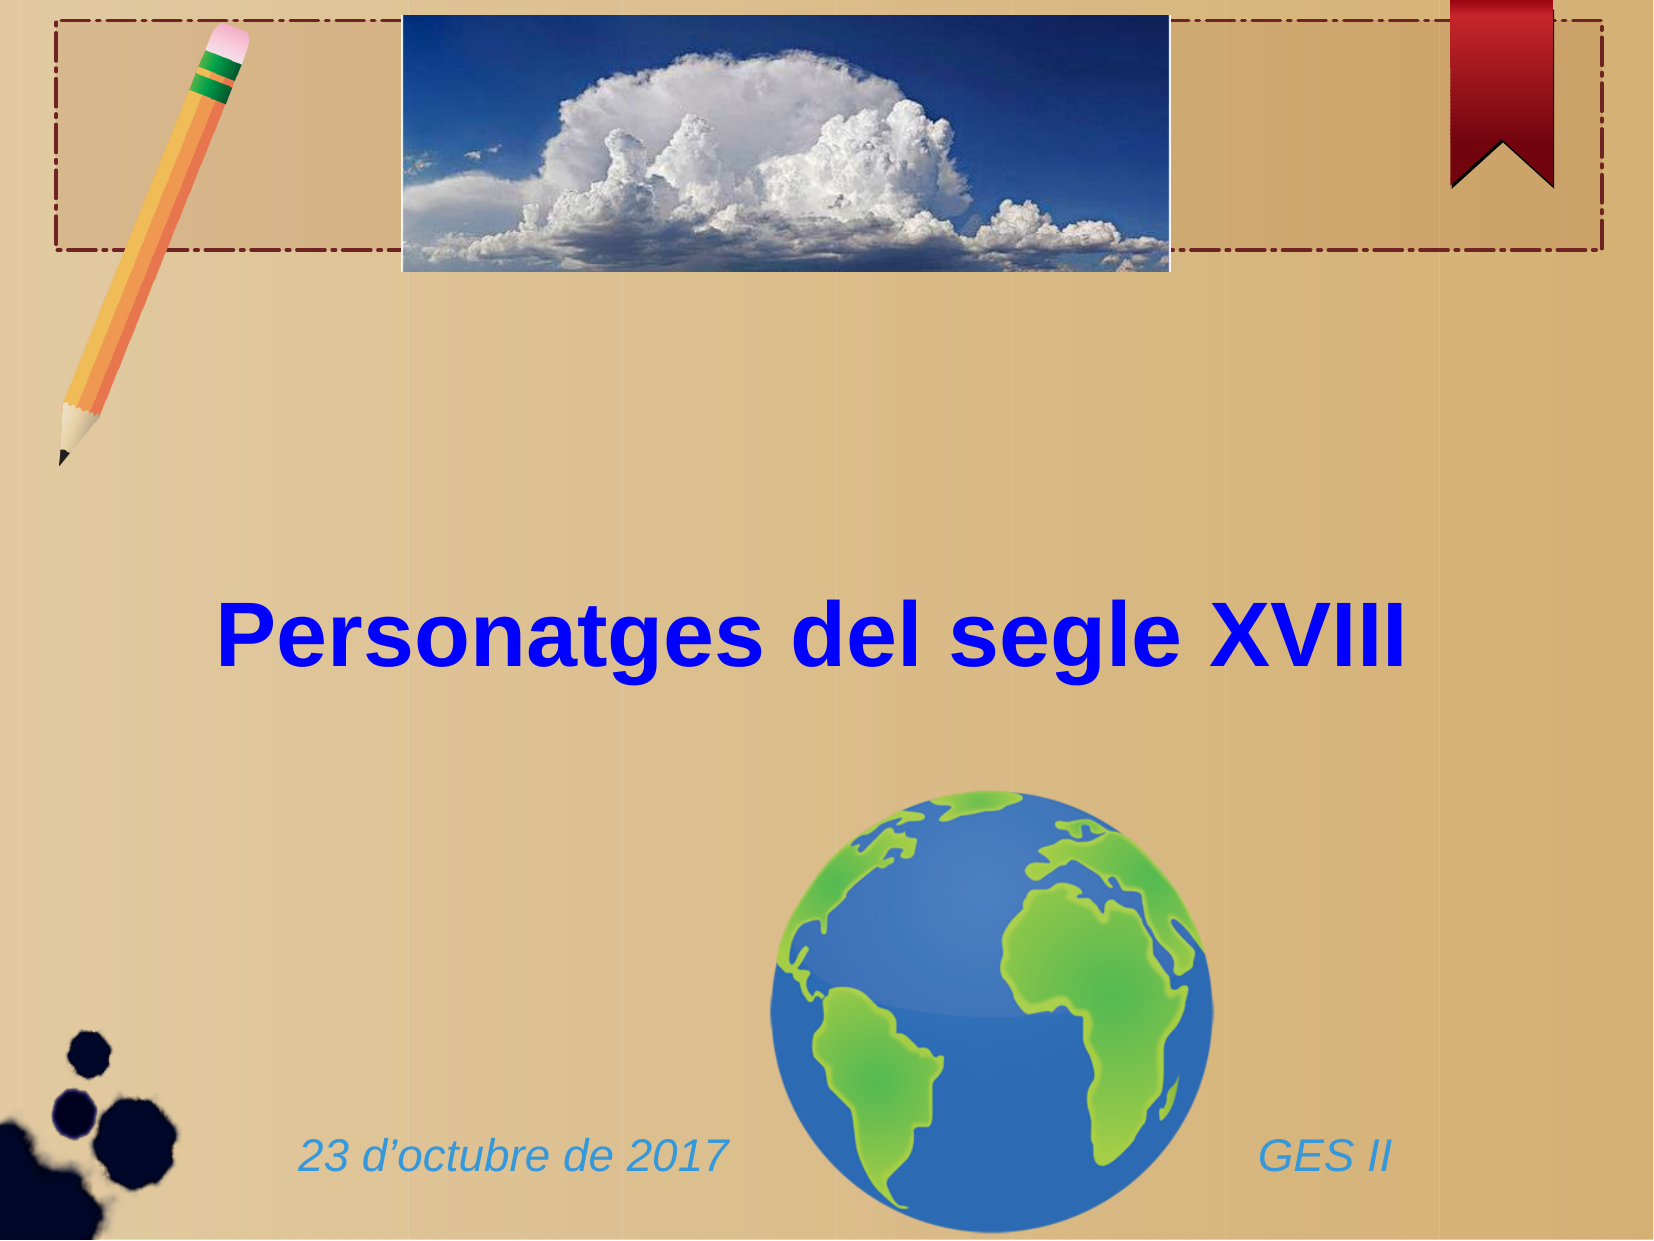

#
Personatges del segle XVIII
23 d’octubre de 2017								GES II